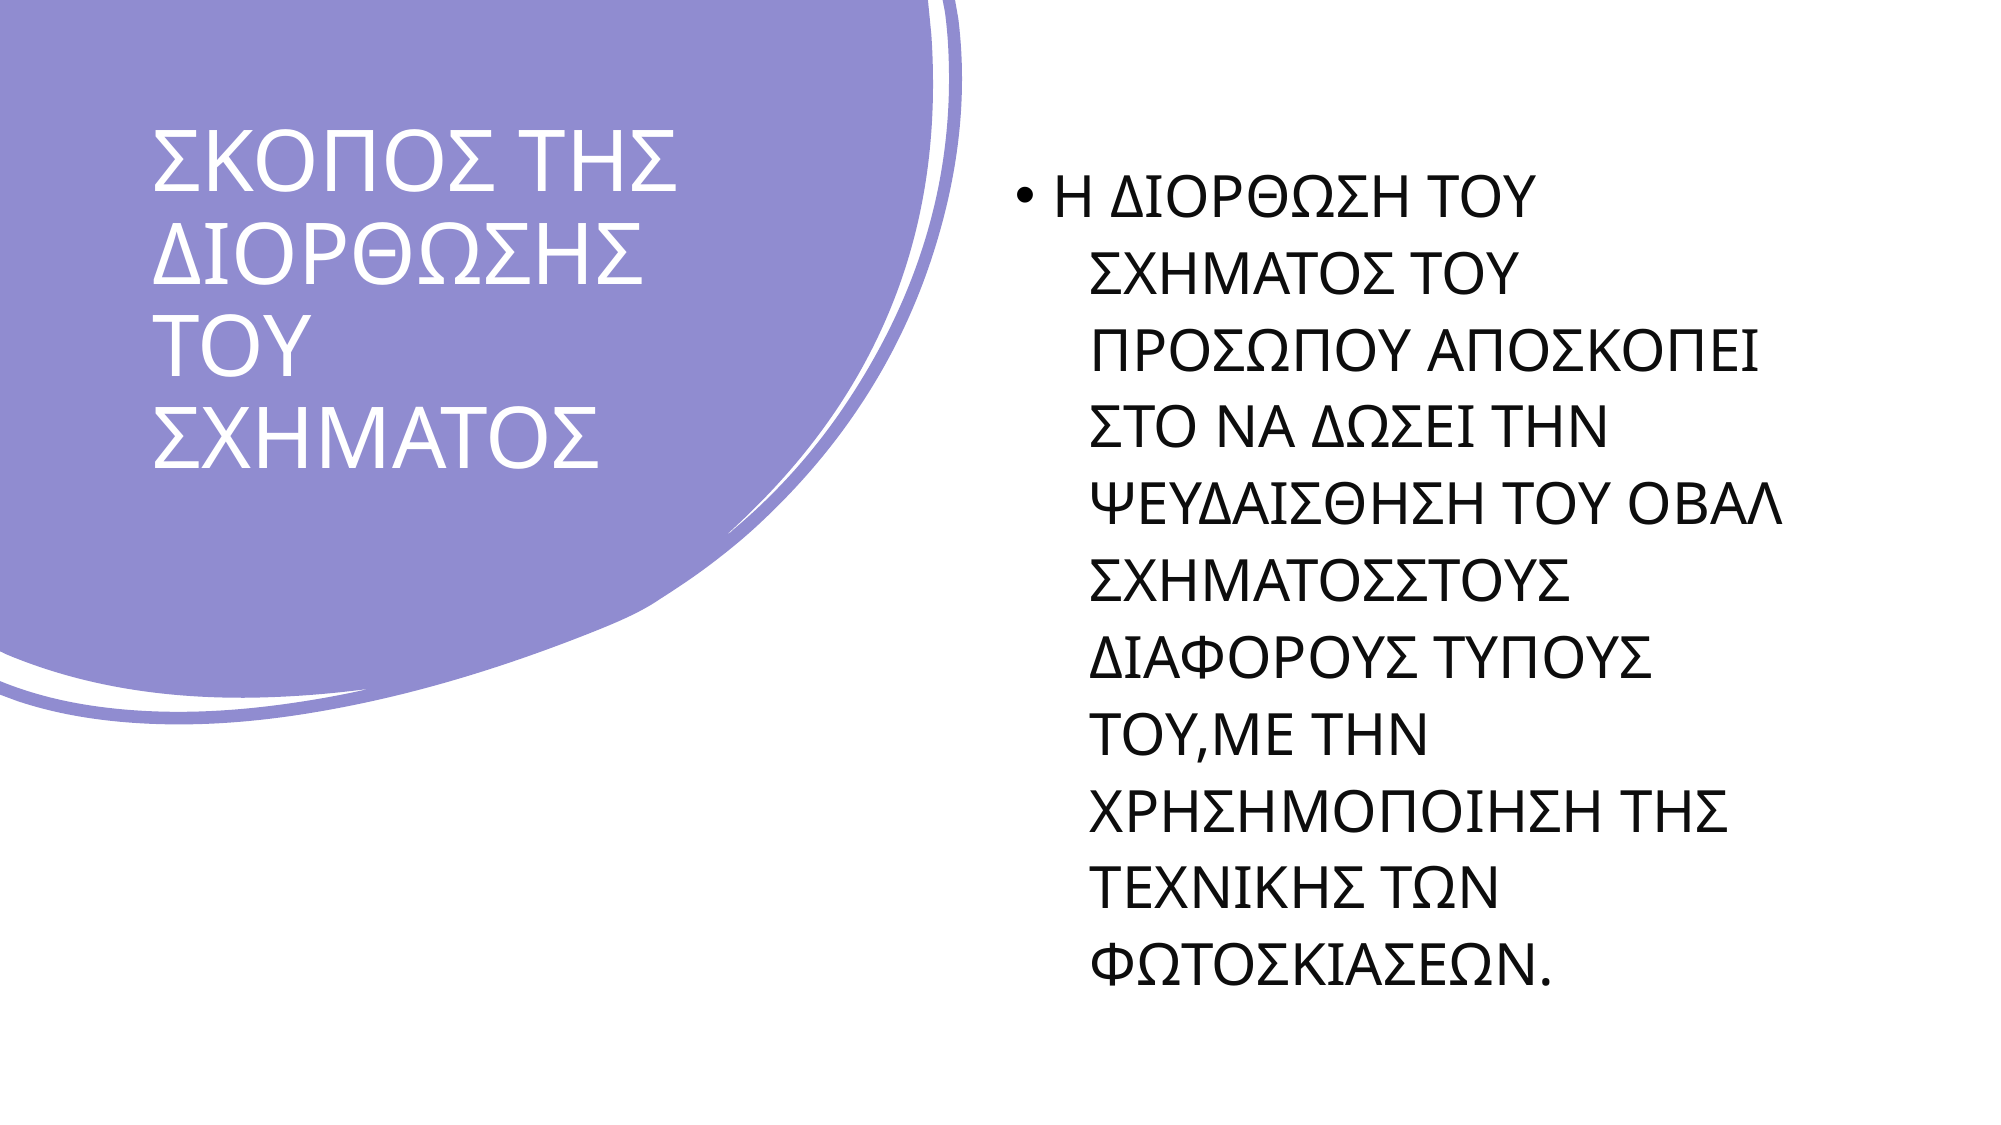

# ΣΚΟΠΟΣ ΤΗΣ ΔΙΟΡΘΩΣΗΣ ΤΟΥ ΣΧΗΜΑΤΟΣ
Η ΔΙΟΡΘΩΣΗ ΤΟΥ ΣΧΗΜΑΤΟΣ ΤΟΥ ΠΡΟΣΩΠΟΥ ΑΠΟΣΚΟΠΕΙ ΣΤΟ ΝΑ ΔΩΣΕΙ ΤΗΝ ΨΕΥΔΑΙΣΘΗΣΗ ΤΟΥ ΟΒΑΛ ΣΧΗΜΑΤΟΣΣΤΟΥΣ ΔΙΑΦΟΡΟΥΣ ΤΥΠΟΥΣ ΤΟΥ,ΜΕ ΤΗΝ ΧΡΗΣΗΜΟΠΟΙΗΣΗ ΤΗΣ ΤΕΧΝΙΚΗΣ ΤΩΝ ΦΩΤΟΣΚΙΑΣΕΩΝ.